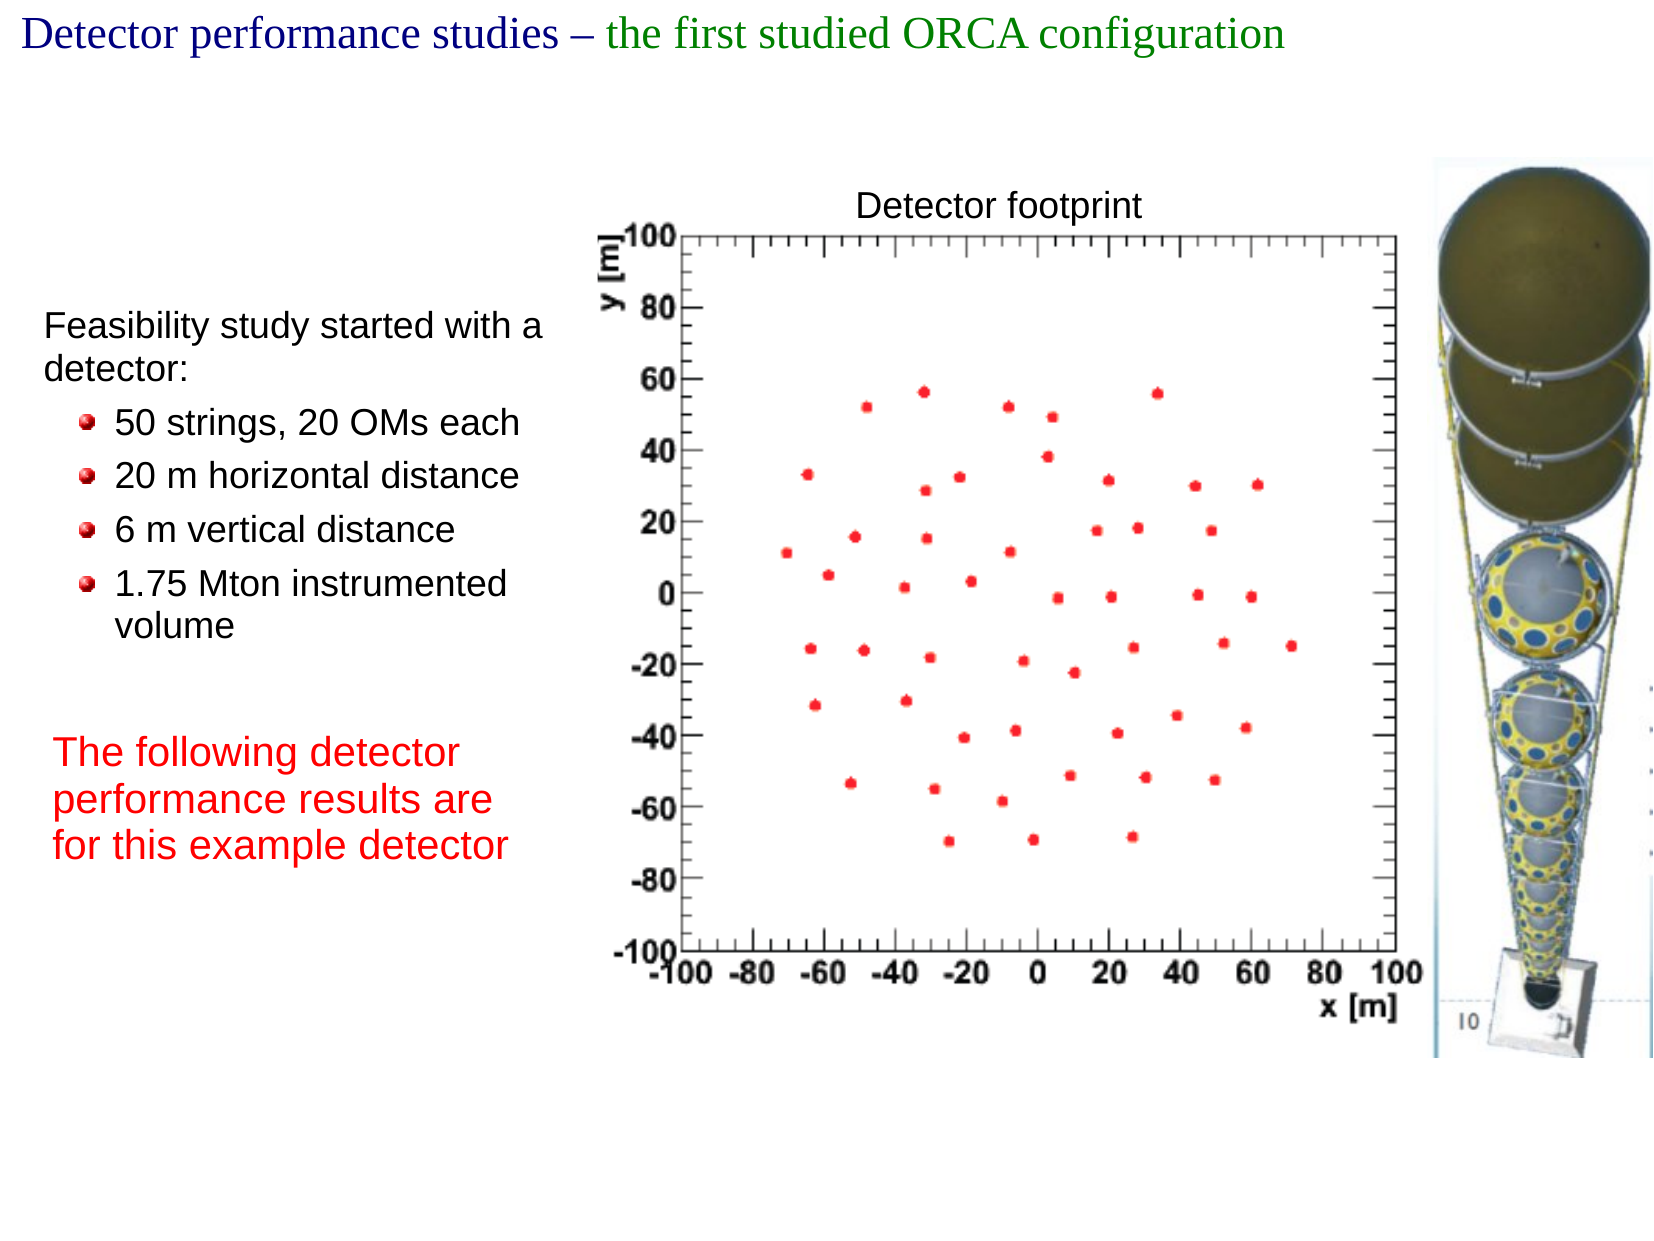

Detector performance studies – the first studied ORCA configuration
Detector footprint
Feasibility study started with a detector:
50 strings, 20 OMs each
20 m horizontal distance
6 m vertical distance
1.75 Mton instrumented volume
The following detector performance results are for this example detector